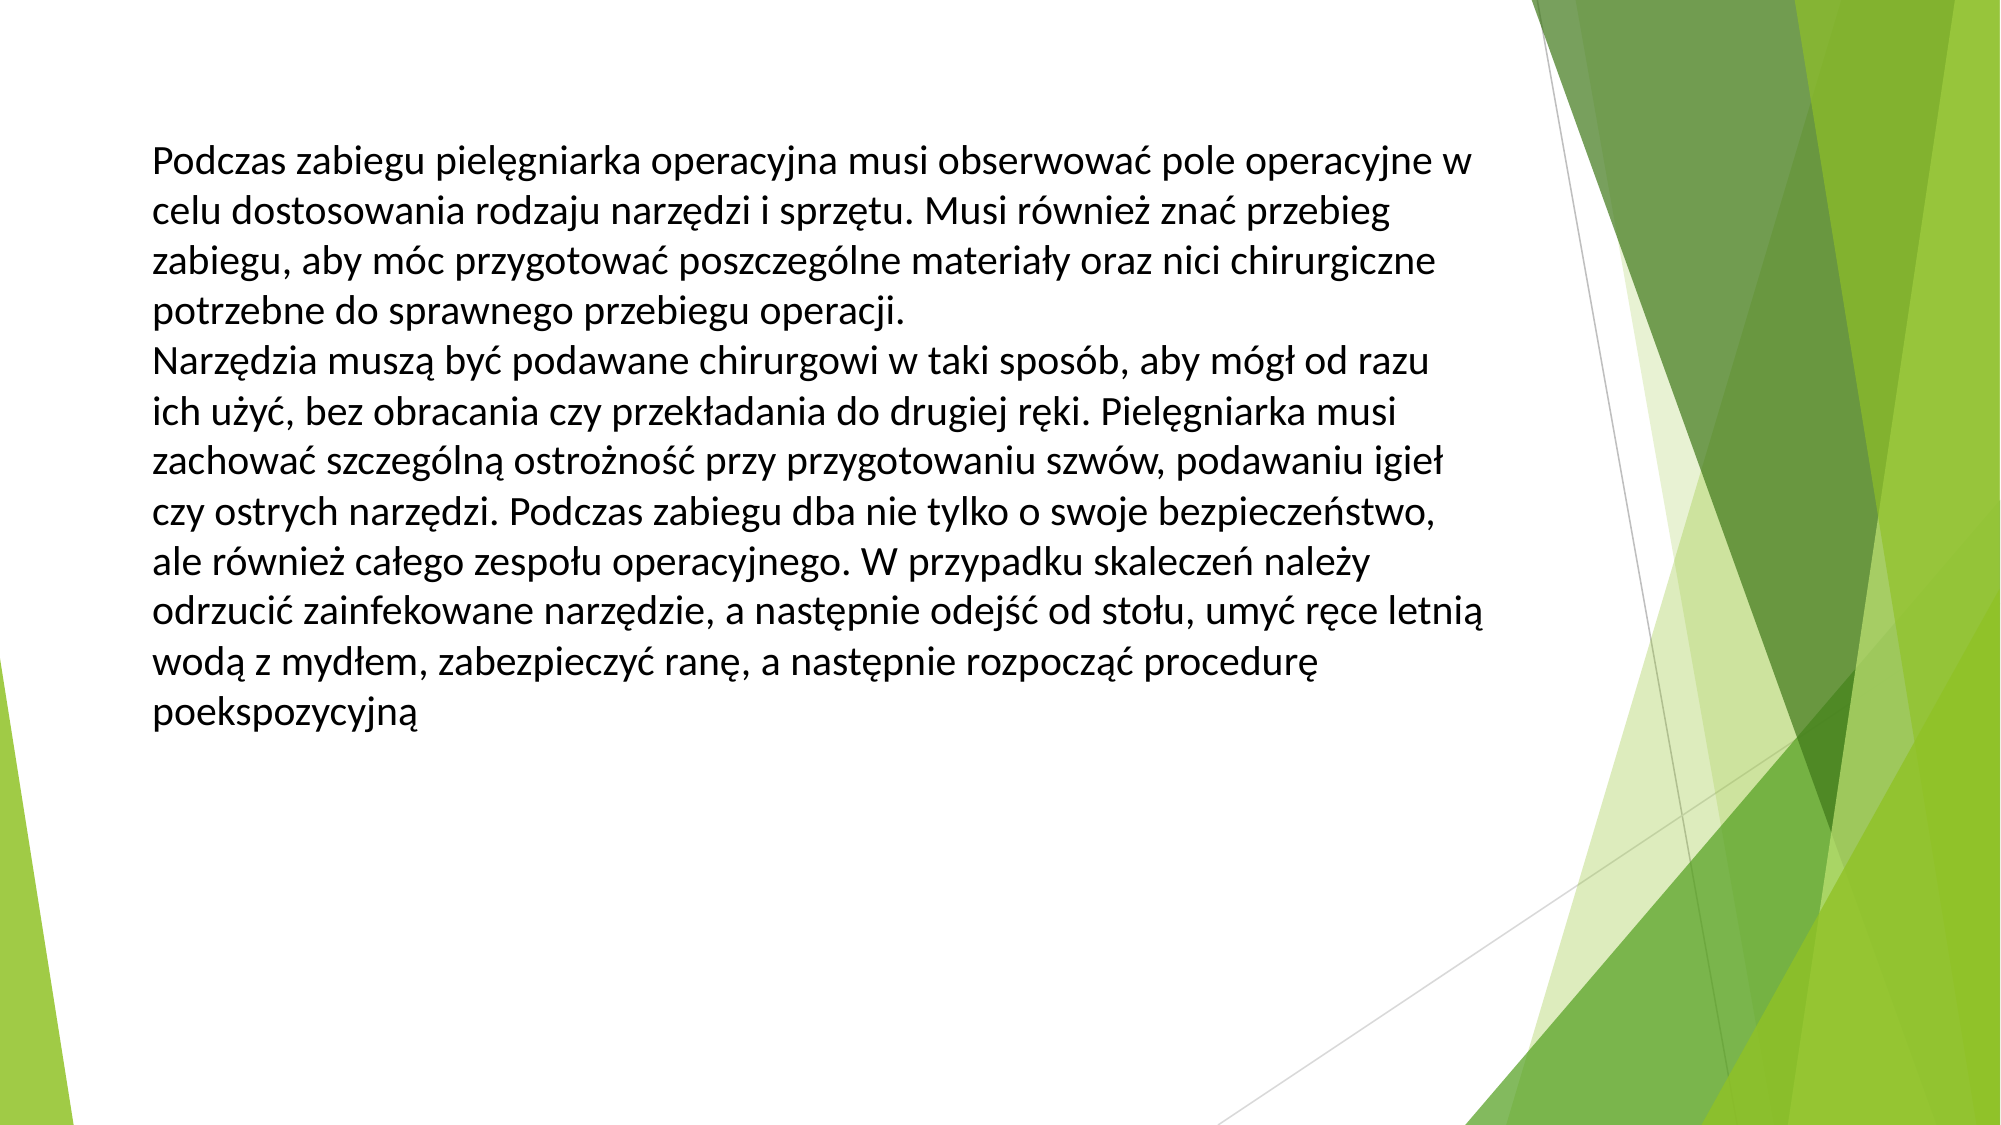

Podczas zabiegu pielęgniarka operacyjna musi obserwować pole operacyjne w celu dostosowania rodzaju narzędzi i sprzętu. Musi również znać przebieg zabiegu, aby móc przygotować poszczególne materiały oraz nici chirurgiczne potrzebne do sprawnego przebiegu operacji.
Narzędzia muszą być podawane chirurgowi w taki sposób, aby mógł od razu ich użyć, bez obracania czy przekładania do drugiej ręki. Pielęgniarka musi zachować szczególną ostrożność przy przygotowaniu szwów, podawaniu igieł czy ostrych narzędzi. Podczas zabiegu dba nie tylko o swoje bezpieczeństwo, ale również całego zespołu operacyjnego. W przypadku skaleczeń należy odrzucić zainfekowane narzędzie, a następnie odejść od stołu, umyć ręce letnią wodą z mydłem, zabezpieczyć ranę, a następnie rozpocząć procedurę poekspozycyjną